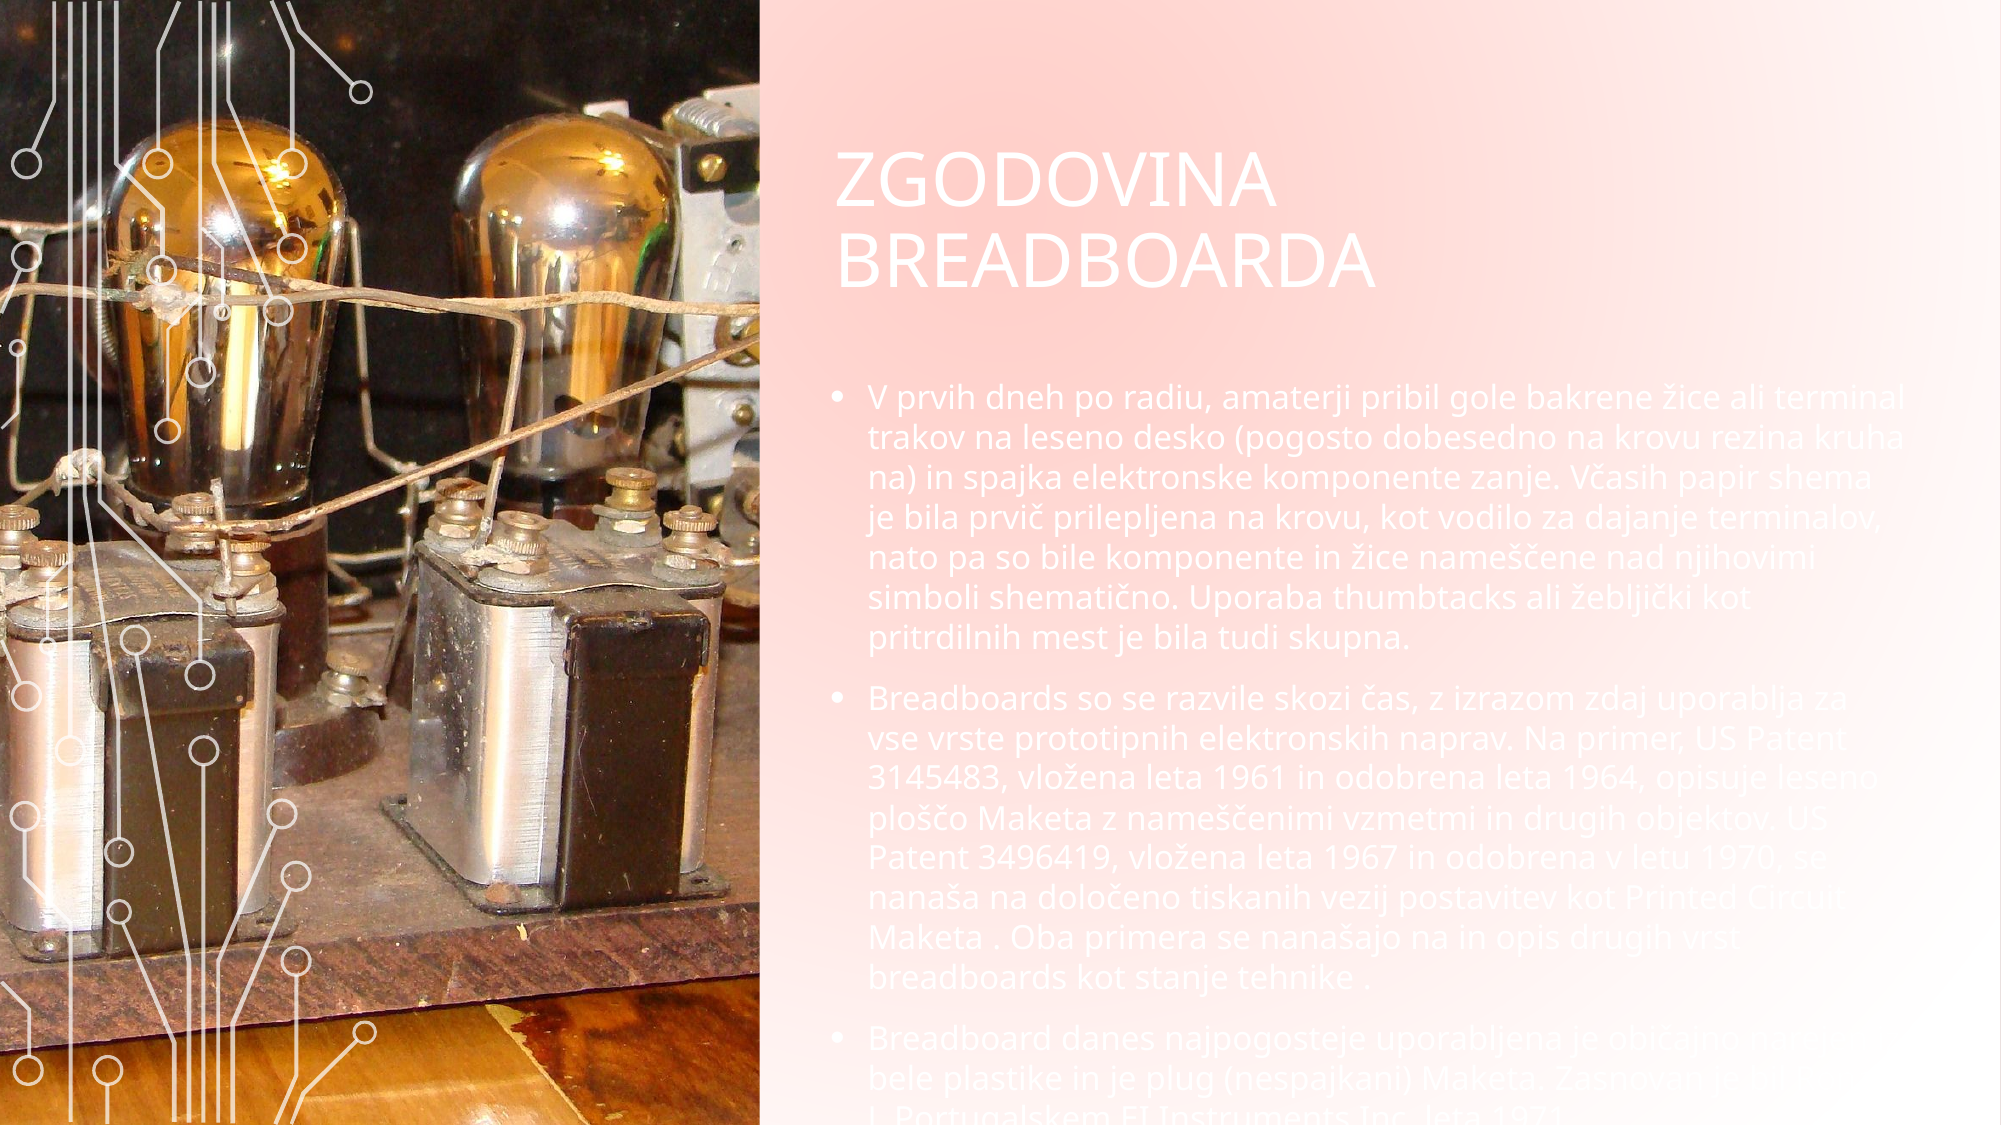

# Zgodovina Breadboarda
V prvih dneh po radiu, amaterji pribil gole bakrene žice ali terminal trakov na leseno desko (pogosto dobesedno na krovu rezina kruha na) in spajka elektronske komponente zanje. Včasih papir shema je bila prvič prilepljena na krovu, kot vodilo za dajanje terminalov, nato pa so bile komponente in žice nameščene nad njihovimi simboli shematično. Uporaba thumbtacks ali žebljički kot pritrdilnih mest je bila tudi skupna.
Breadboards so se razvile skozi čas, z izrazom zdaj uporablja za vse vrste prototipnih elektronskih naprav. Na primer, US Patent 3145483, vložena leta 1961 in odobrena leta 1964, opisuje leseno ploščo Maketa z nameščenimi vzmetmi in drugih objektov. US Patent 3496419, vložena leta 1967 in odobrena v letu 1970, se nanaša na določeno tiskanih vezij postavitev kot Printed Circuit Maketa . Oba primera se nanašajo na in opis drugih vrst breadboards kot stanje tehnike .
Breadboard danes najpogosteje uporabljena je običajno narejen iz bele plastike in je plug (nespajkani) Maketa. Zasnovan je bil Ronald J. Portugalskem EI Instruments Inc. leta 1971